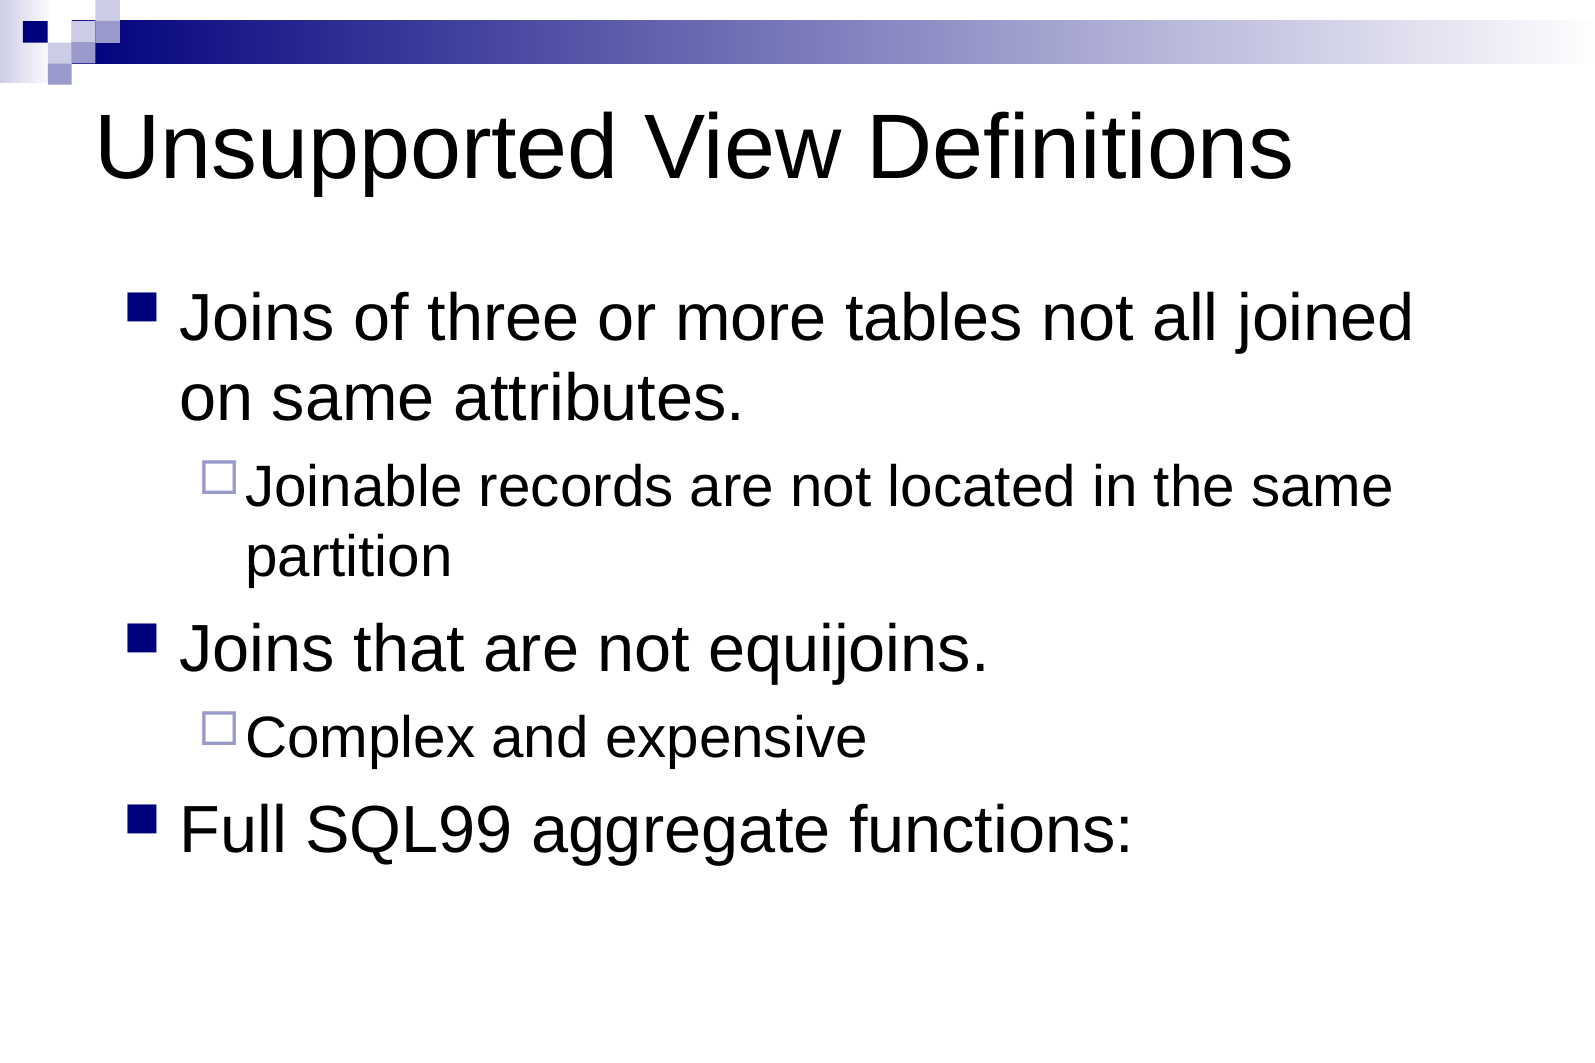

# Unsupported View Definitions
Joins of three or more tables not all joined on same attributes.
Joinable records are not located in the same partition
Joins that are not equijoins.
Complex and expensive
Full SQL99 aggregate functions: